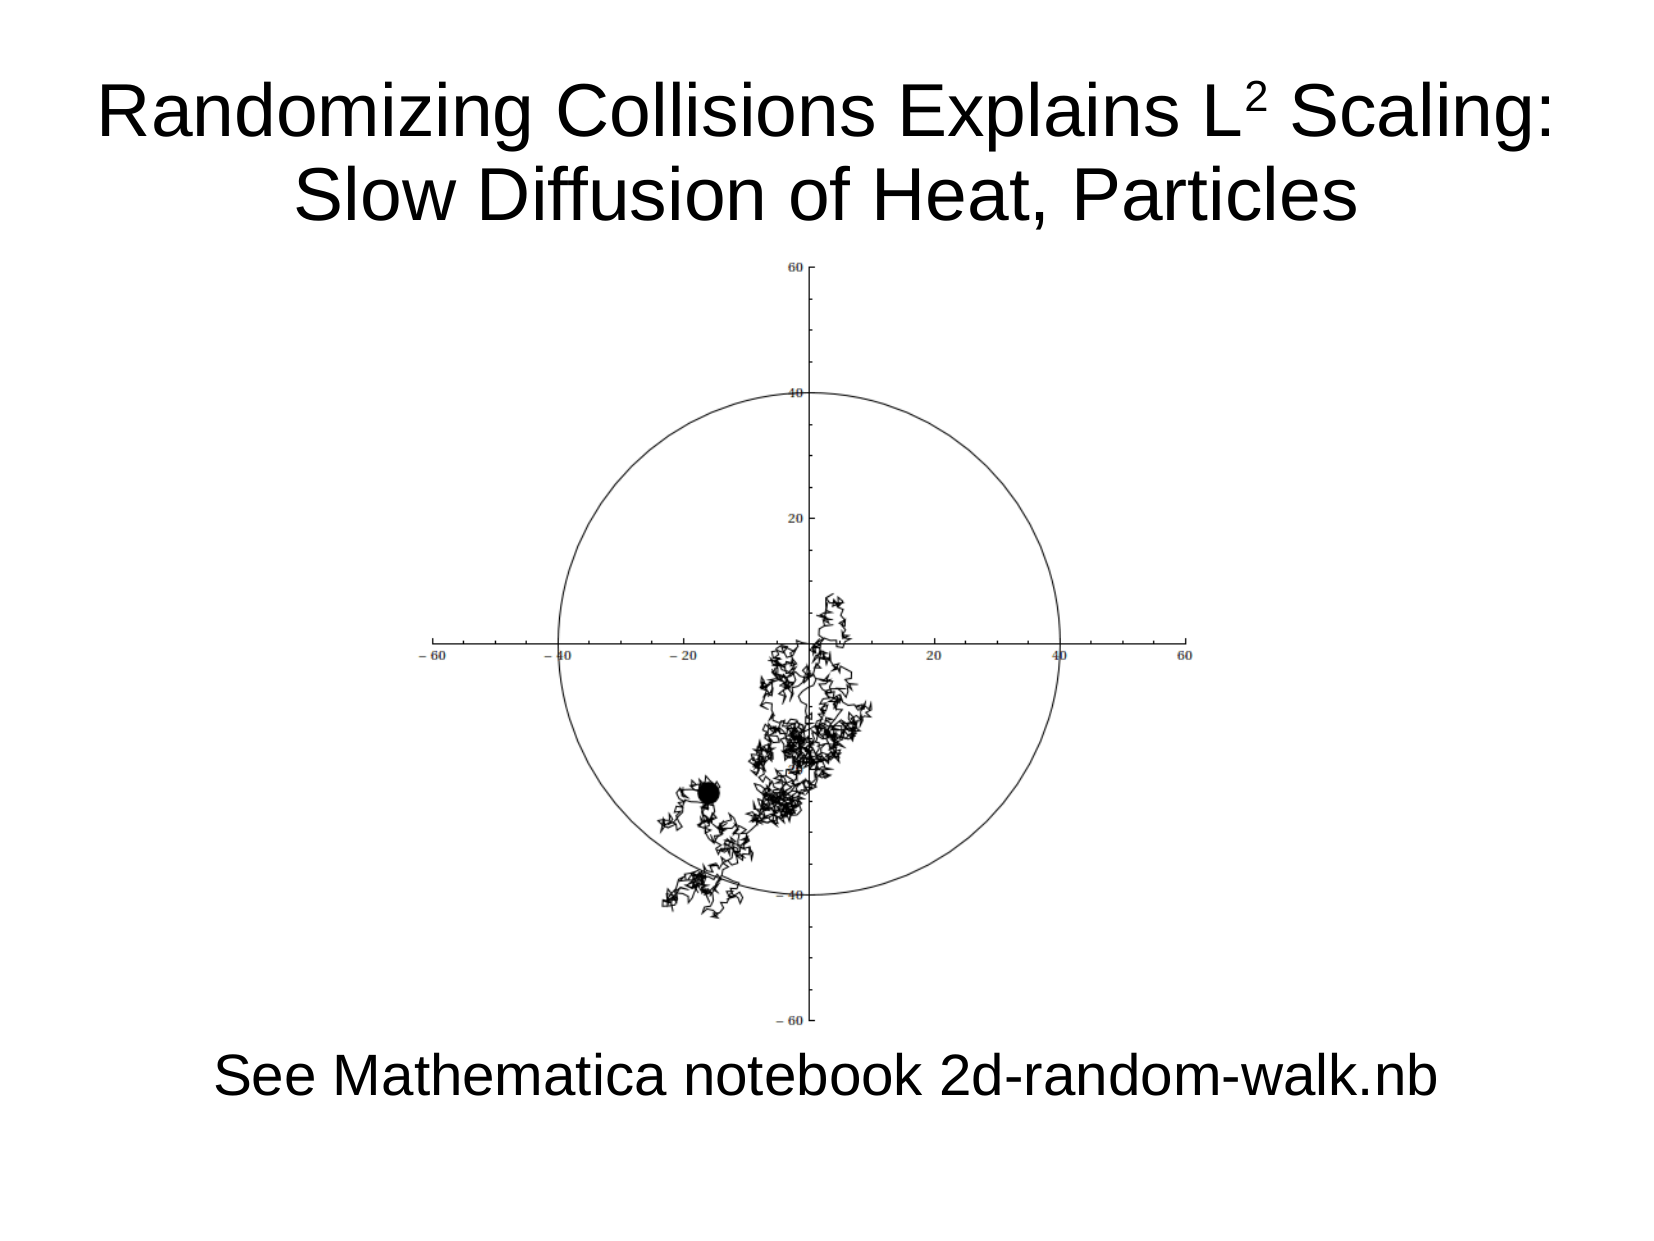

# Randomizing Collisions Explains L2 Scaling: Slow Diffusion of Heat, Particles
See Mathematica notebook 2d-random-walk.nb